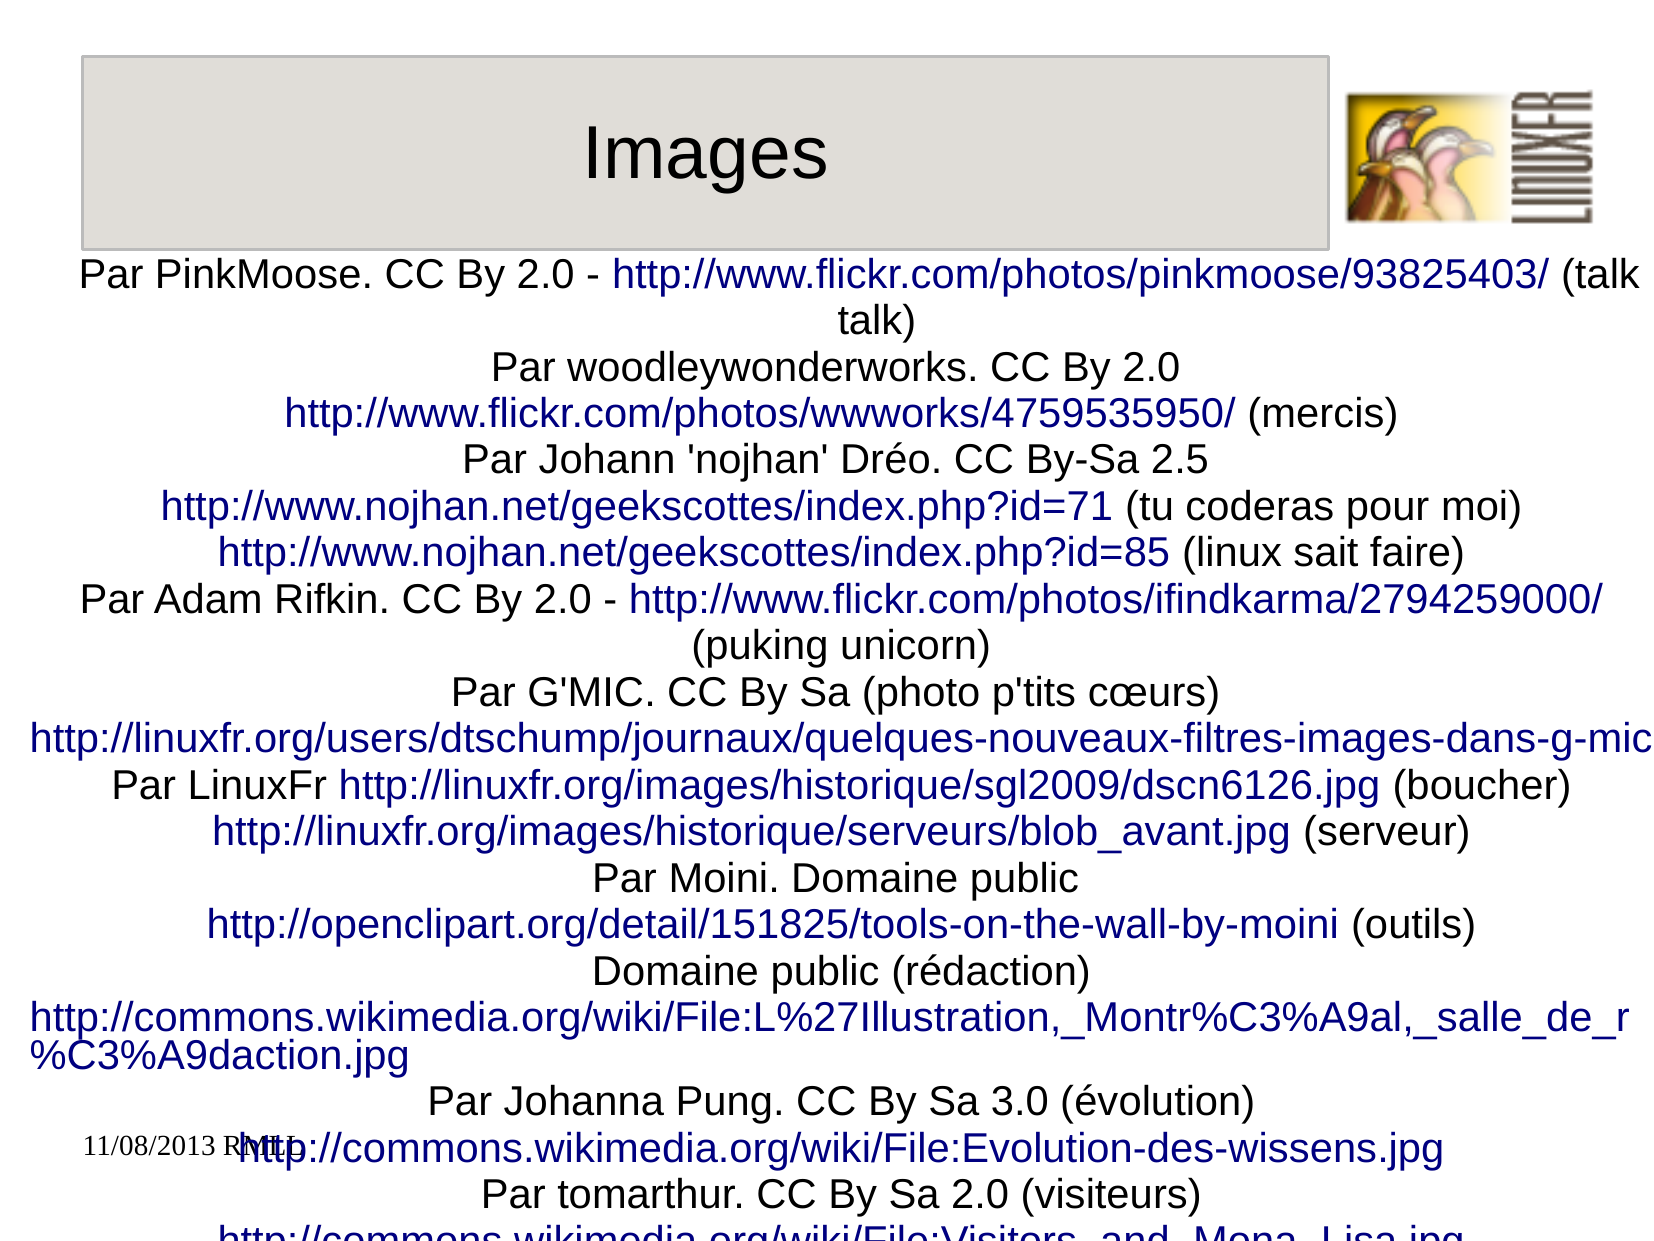

# Images
Par PinkMoose. CC By 2.0 - http://www.flickr.com/photos/pinkmoose/93825403/ (talk talk)
Par woodleywonderworks. CC By 2.0 http://www.flickr.com/photos/wwworks/4759535950/ (mercis)
Par Johann 'nojhan' Dréo. CC By-Sa 2.5
http://www.nojhan.net/geekscottes/index.php?id=71 (tu coderas pour moi)
http://www.nojhan.net/geekscottes/index.php?id=85 (linux sait faire)
Par Adam Rifkin. CC By 2.0 - http://www.flickr.com/photos/ifindkarma/2794259000/ (puking unicorn)
Par G'MIC. CC By Sa (photo p'tits cœurs) http://linuxfr.org/users/dtschump/journaux/quelques-nouveaux-filtres-images-dans-g-mic
Par LinuxFr http://linuxfr.org/images/historique/sgl2009/dscn6126.jpg (boucher)
http://linuxfr.org/images/historique/serveurs/blob_avant.jpg (serveur)
Par Moini. Domaine public http://openclipart.org/detail/151825/tools-on-the-wall-by-moini (outils)
Domaine public (rédaction)
http://commons.wikimedia.org/wiki/File:L%27Illustration,_Montr%C3%A9al,_salle_de_r%C3%A9daction.jpg
Par Johanna Pung. CC By Sa 3.0 (évolution)
http://commons.wikimedia.org/wiki/File:Evolution-des-wissens.jpg
Par tomarthur. CC By Sa 2.0 (visiteurs)
http://commons.wikimedia.org/wiki/File:Visitors_and_Mona_Lisa.jpg